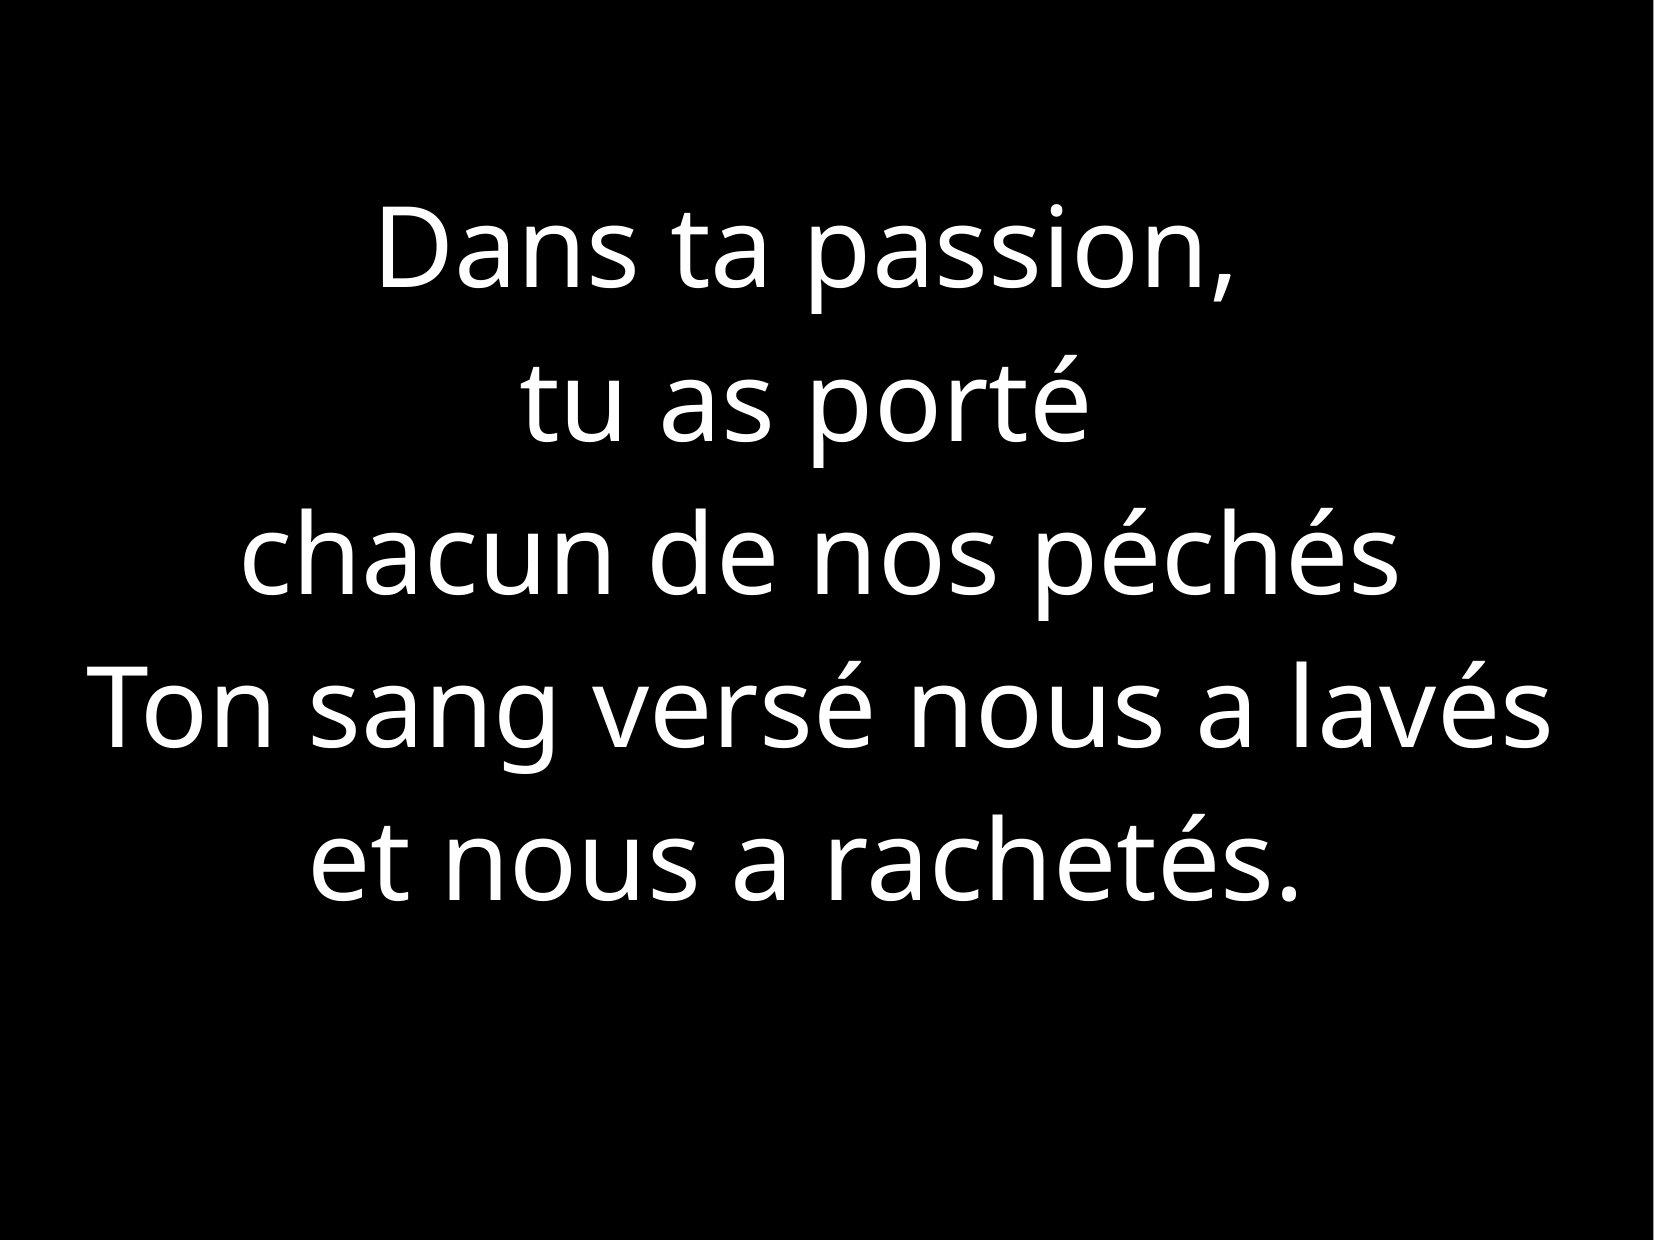

# Dans ta passion,
tu as porté
chacun de nos péchés
Ton sang versé nous a lavés et nous a rachetés.